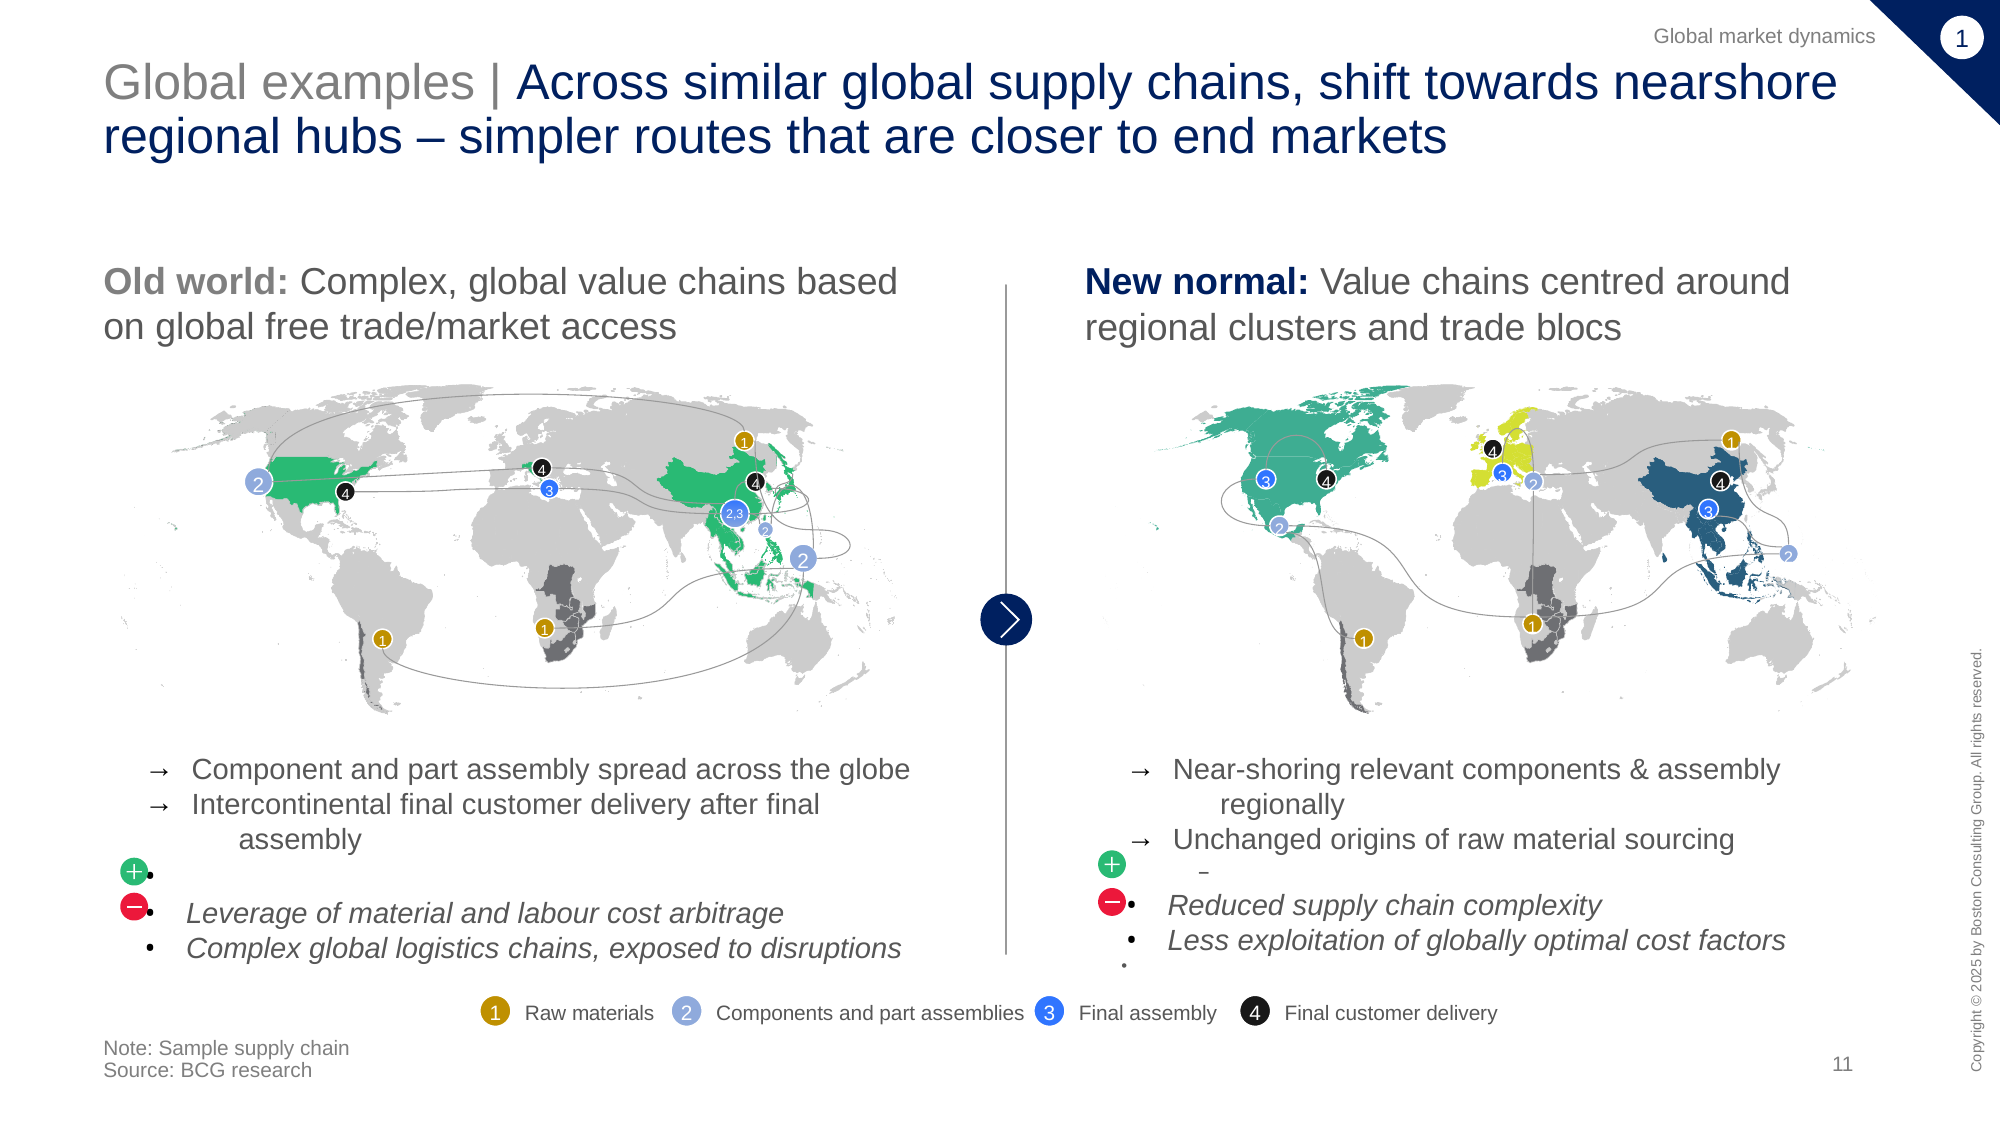

Global market dynamics
1
# Global examples | Across similar global supply chains, shift towards nearshore regional hubs – simpler routes that are closer to end markets
Old world: Complex, global value chains based on global free trade/market access
New normal: Value chains centred around
regional clusters and trade blocs
1
4
2
4
3
4
2,3
2
2
1
1
1
4
3
3
4
4
2
3
2
2
1
1
Component and part assembly spread across the globe
Intercontinental final customer delivery after final assembly
Leverage of material and labour cost arbitrage
Complex global logistics chains, exposed to disruptions
Near-shoring relevant components & assembly regionally
Unchanged origins of raw material sourcing
Reduced supply chain complexity
Less exploitation of globally optimal cost factors
1
2
3
4
Raw materials
Components and part assemblies
Final assembly
Final customer delivery
Note: Sample supply chain
Source: BCG research